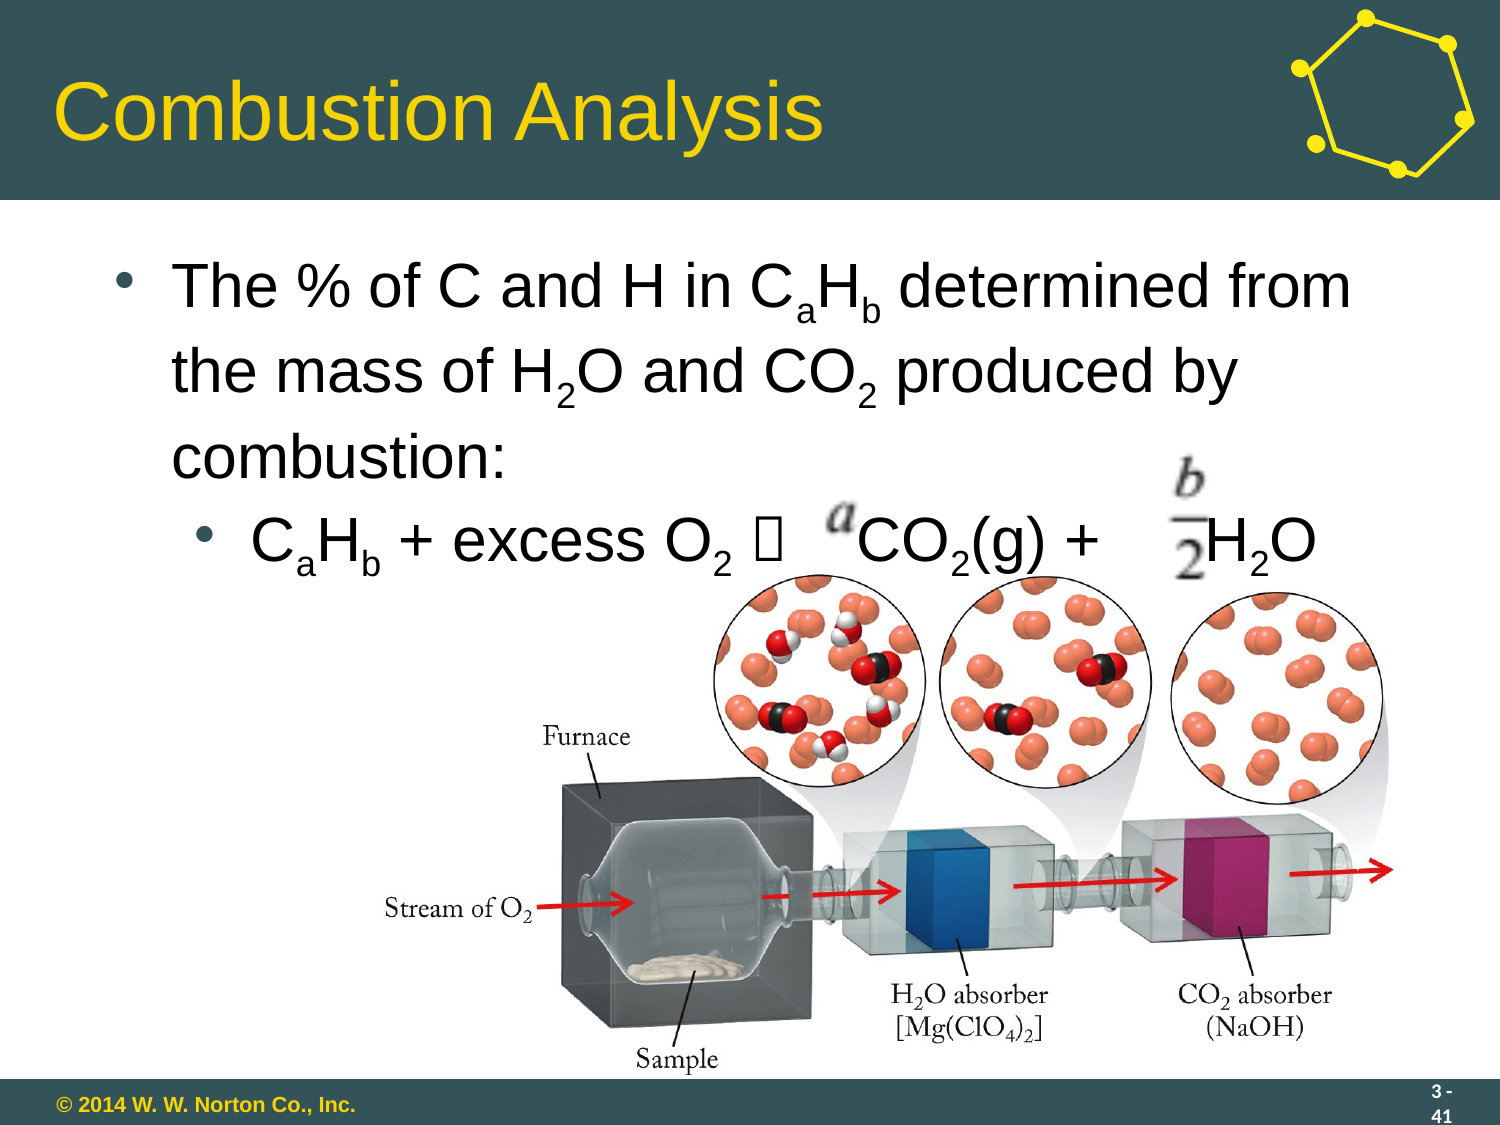

Combustion Analysis
# The % of C and H in CaHb determined from the mass of H2O and CO2 produced by combustion:
CaHb + excess O2  CO2(g) + H2O